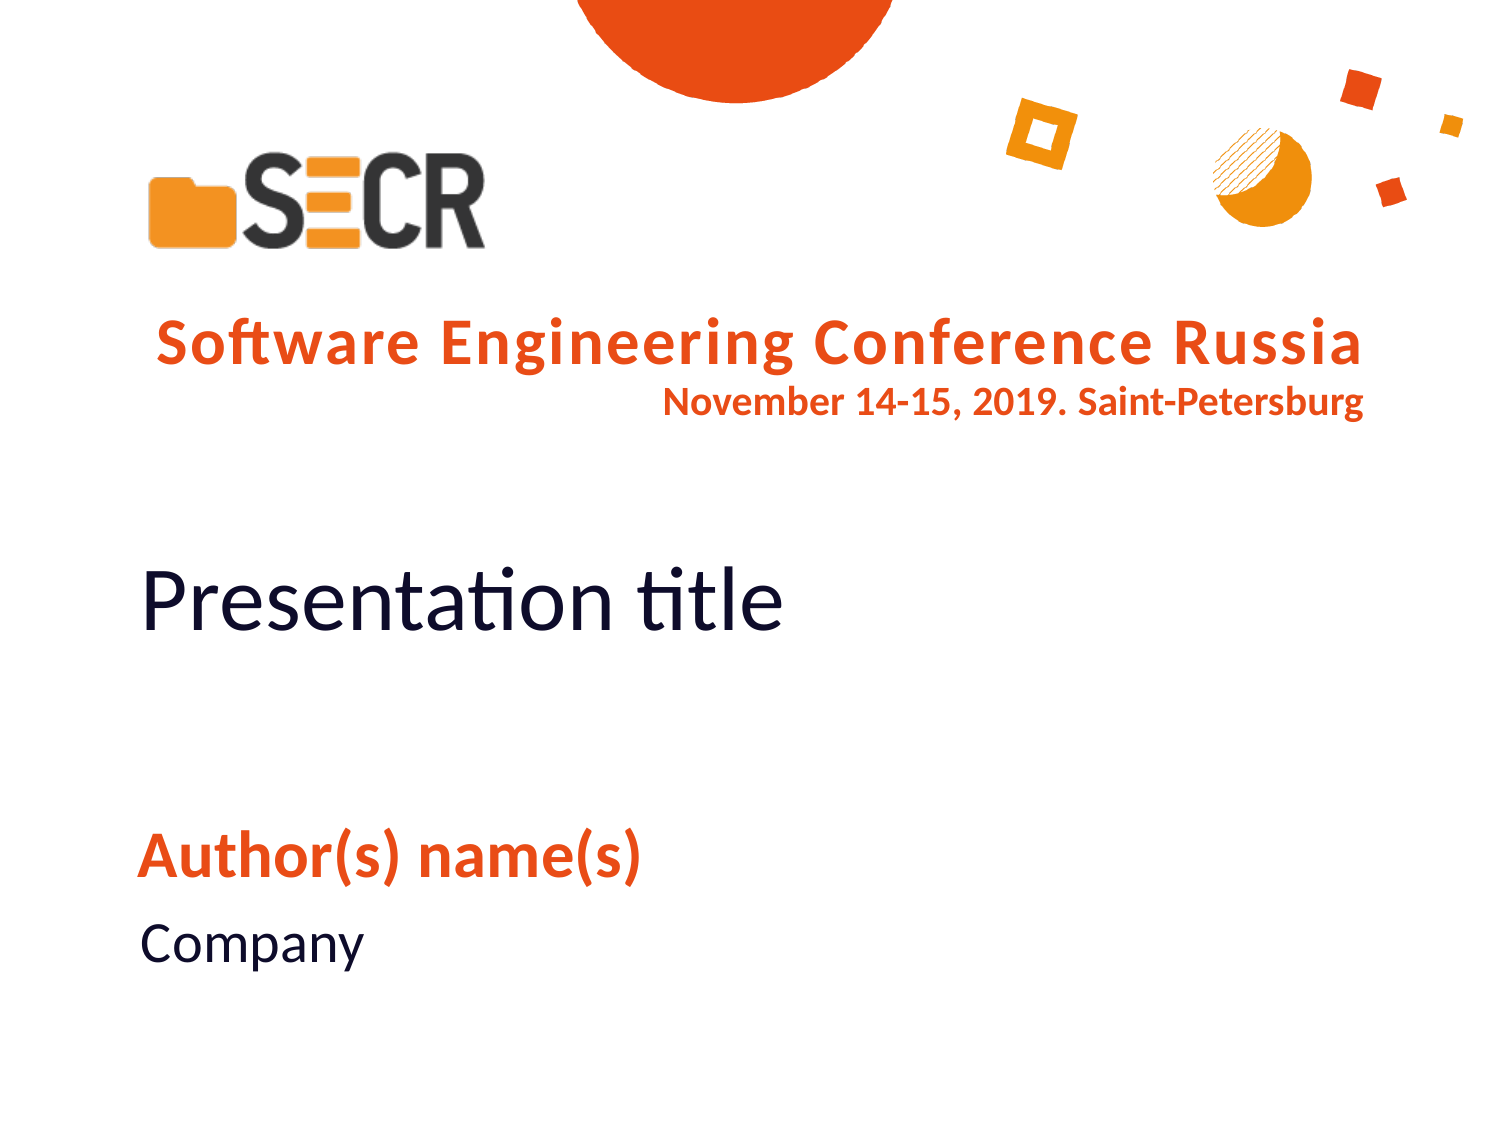

Software Engineering Conference Russia
November 14-15, 2019. Saint-Petersburg
# Presentation title
Author(s) name(s)
Company